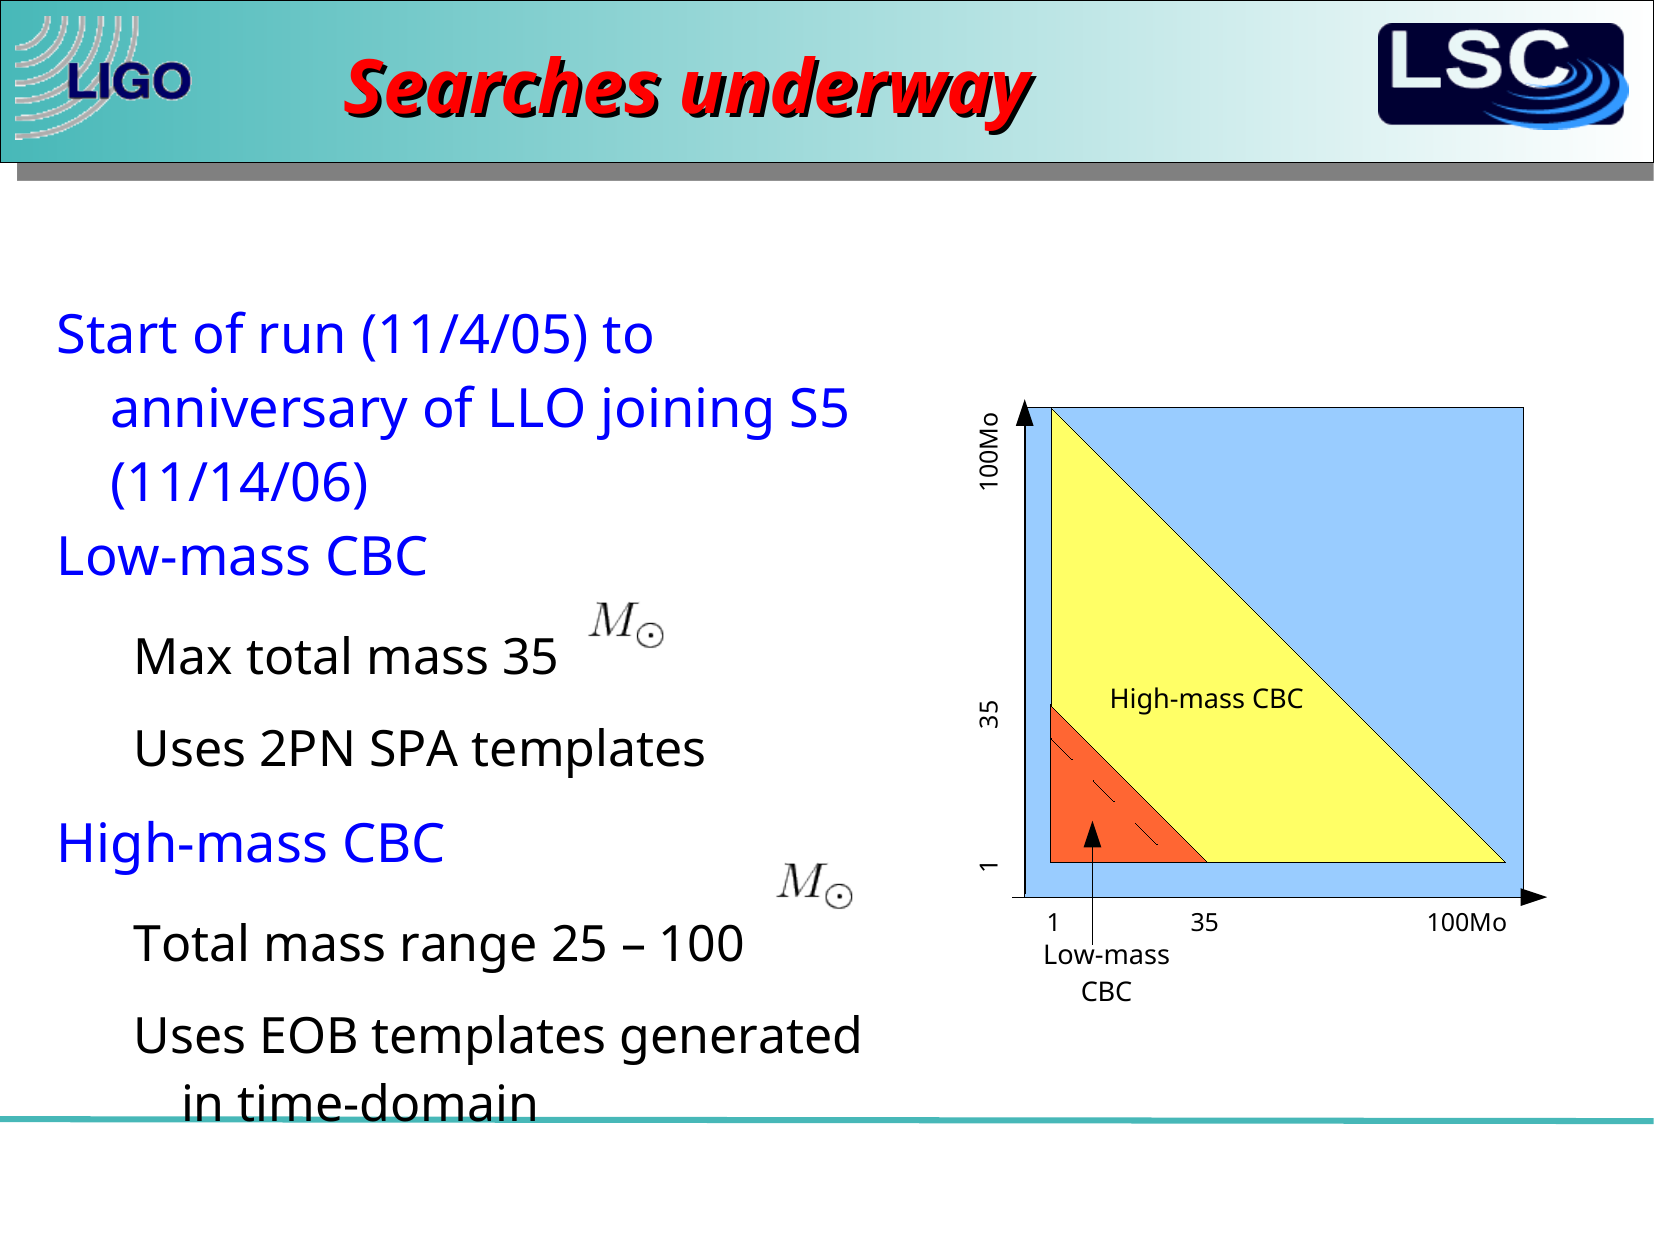

Searches underway
# Start of run (11/4/05) to anniversary of LLO joining S5 (11/14/06)
Low-mass CBC
Max total mass 35
Uses 2PN SPA templates
High-mass CBC
Total mass range 25 – 100
Uses EOB templates generated in time-domain
 1 35 100Mo
High-mass CBC
 1 35 100Mo
Low-mass CBC